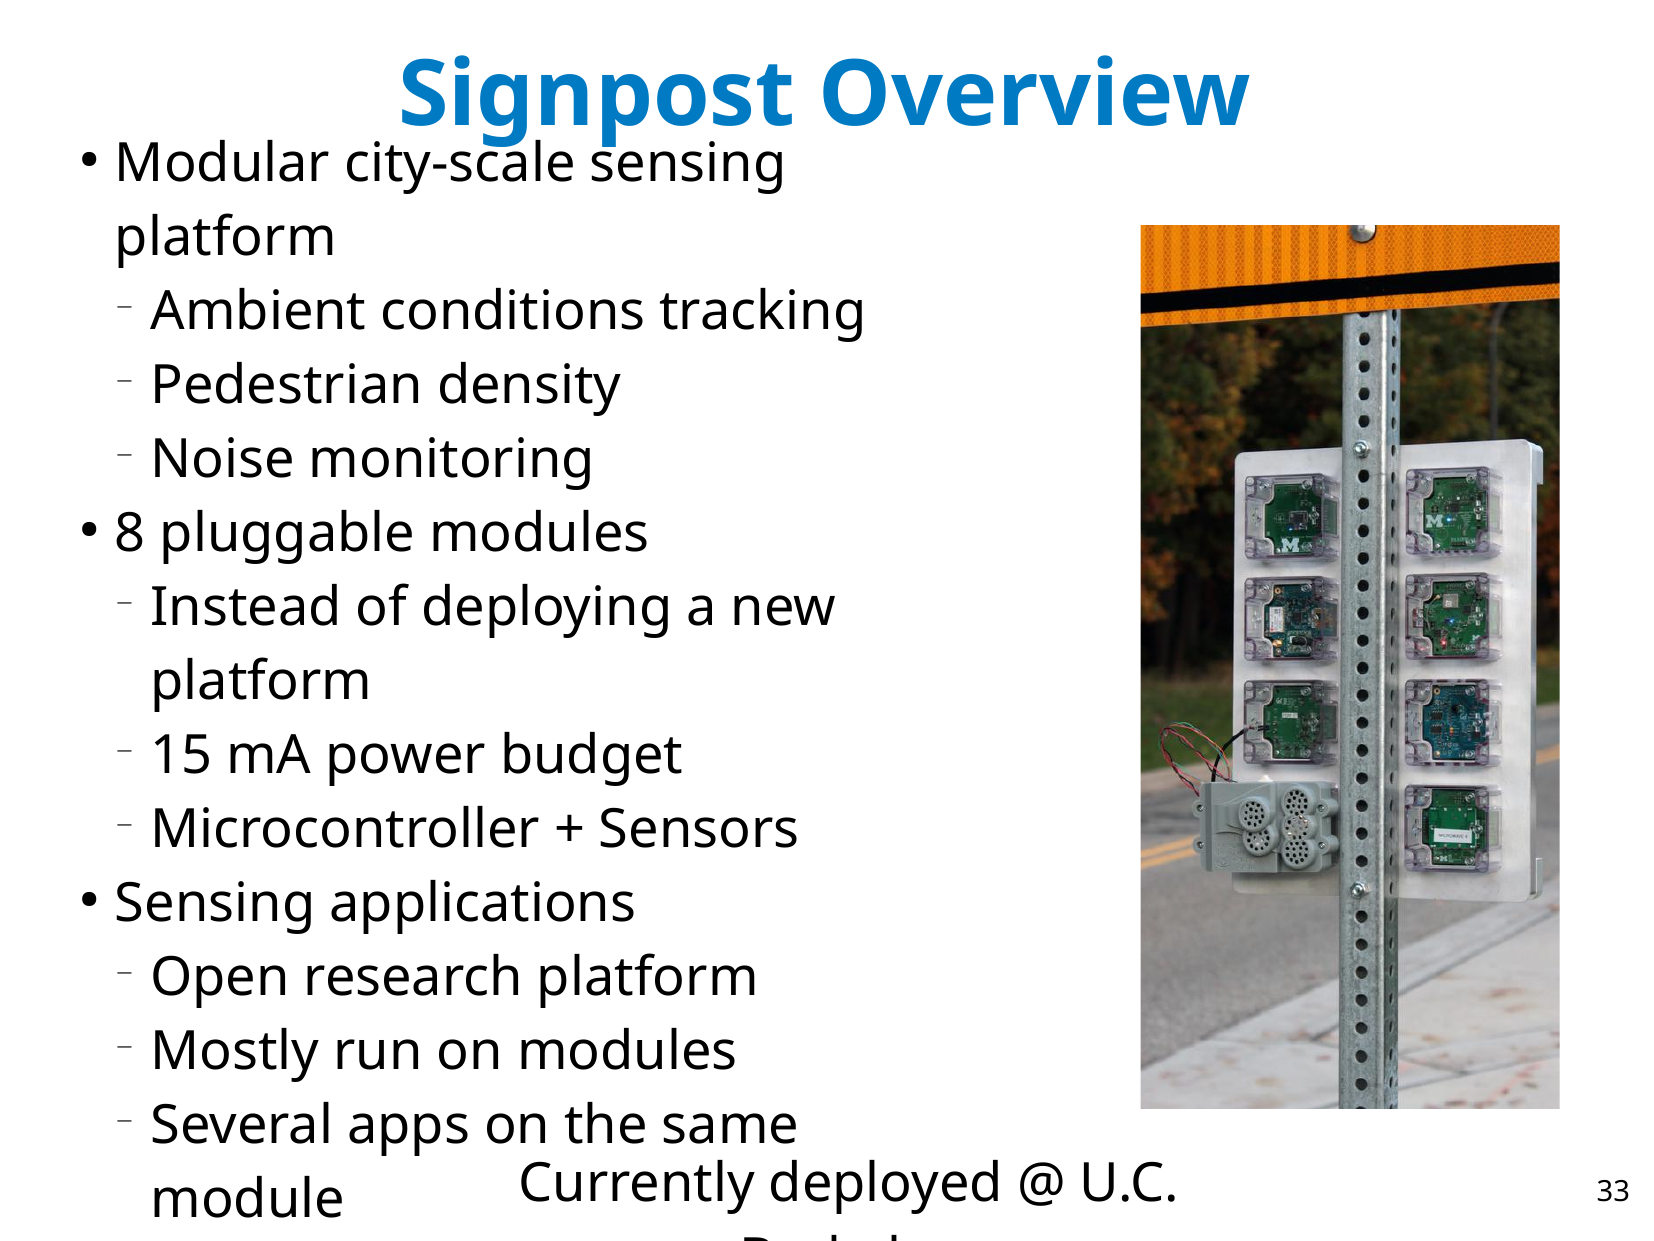

Signpost Overview
Modular city-scale sensing platform
Ambient conditions tracking
Pedestrian density
Noise monitoring
8 pluggable modules
Instead of deploying a new platform
15 mA power budget
Microcontroller + Sensors
Sensing applications
Open research platform
Mostly run on modules
Several apps on the same module
33
Currently deployed @ U.C. Berkeley